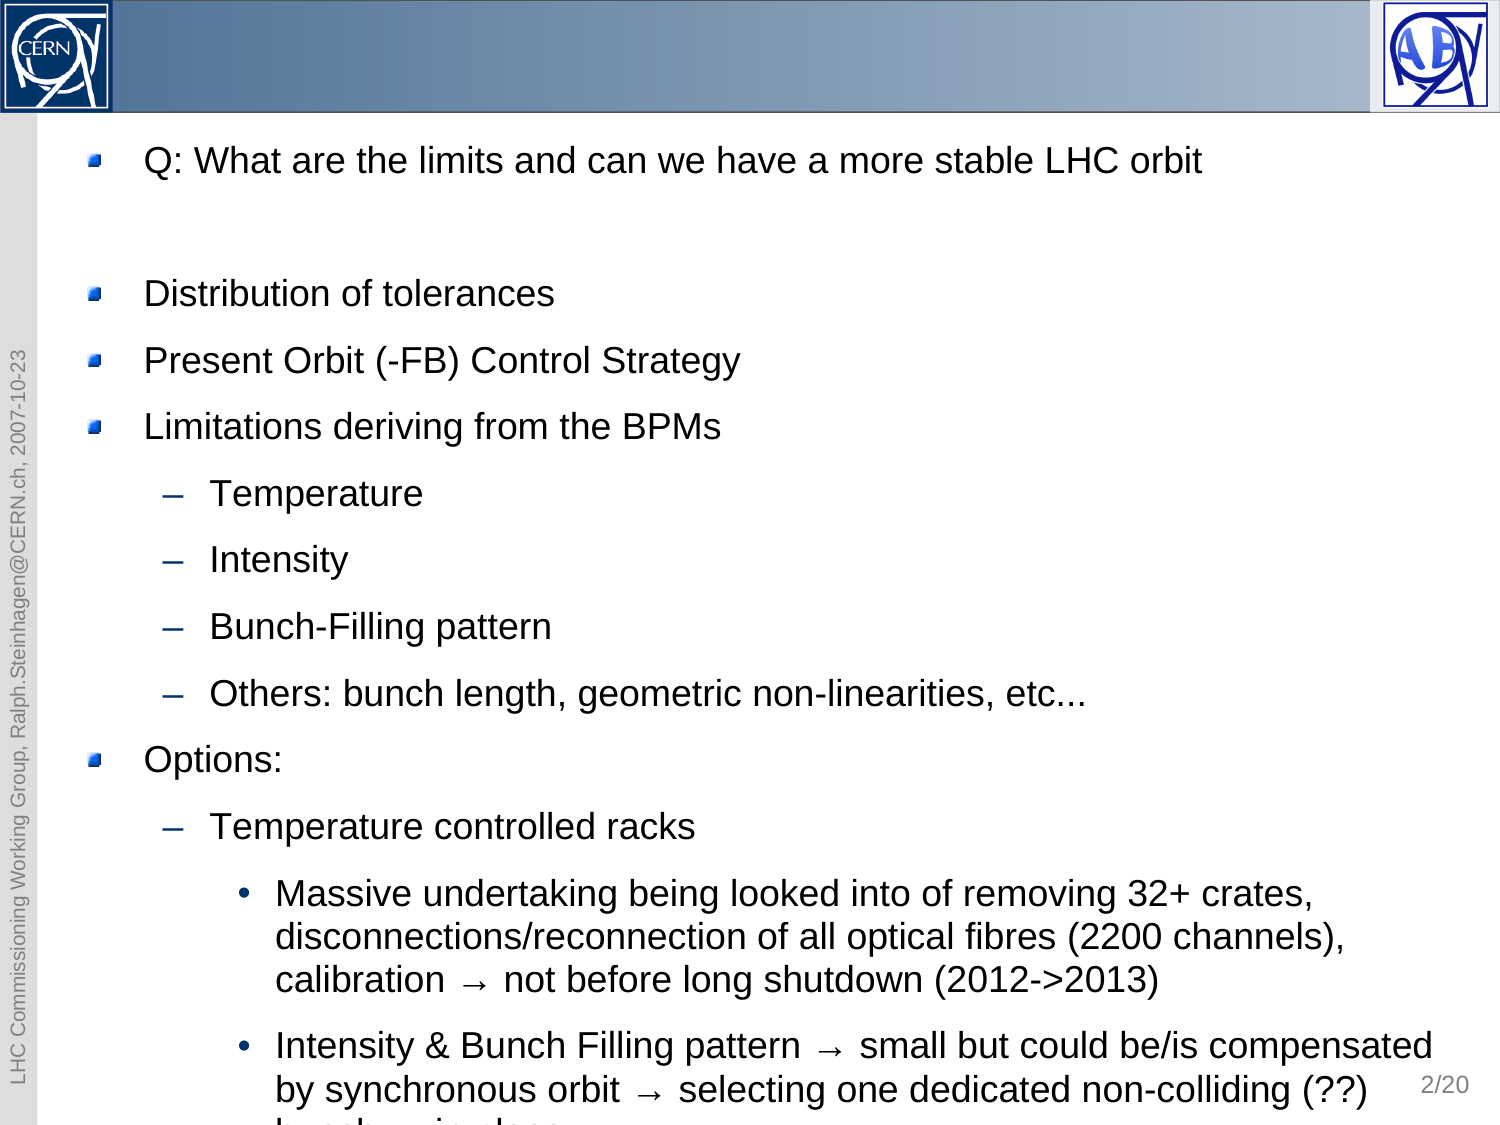

#
Q: What are the limits and can we have a more stable LHC orbit
Distribution of tolerances
Present Orbit (-FB) Control Strategy
Limitations deriving from the BPMs
Temperature
Intensity
Bunch-Filling pattern
Others: bunch length, geometric non-linearities, etc...
Options:
Temperature controlled racks
Massive undertaking being looked into of removing 32+ crates, disconnections/reconnection of all optical fibres (2200 channels), calibration → not before long shutdown (2012->2013)
Intensity & Bunch Filling pattern → small but could be/is compensated by synchronous orbit → selecting one dedicated non-colliding (??) bunch → in place
Higher-accurary Diode-Orbit acquisition system → better long-term stability shown in the lab but non-negligible non-linearities